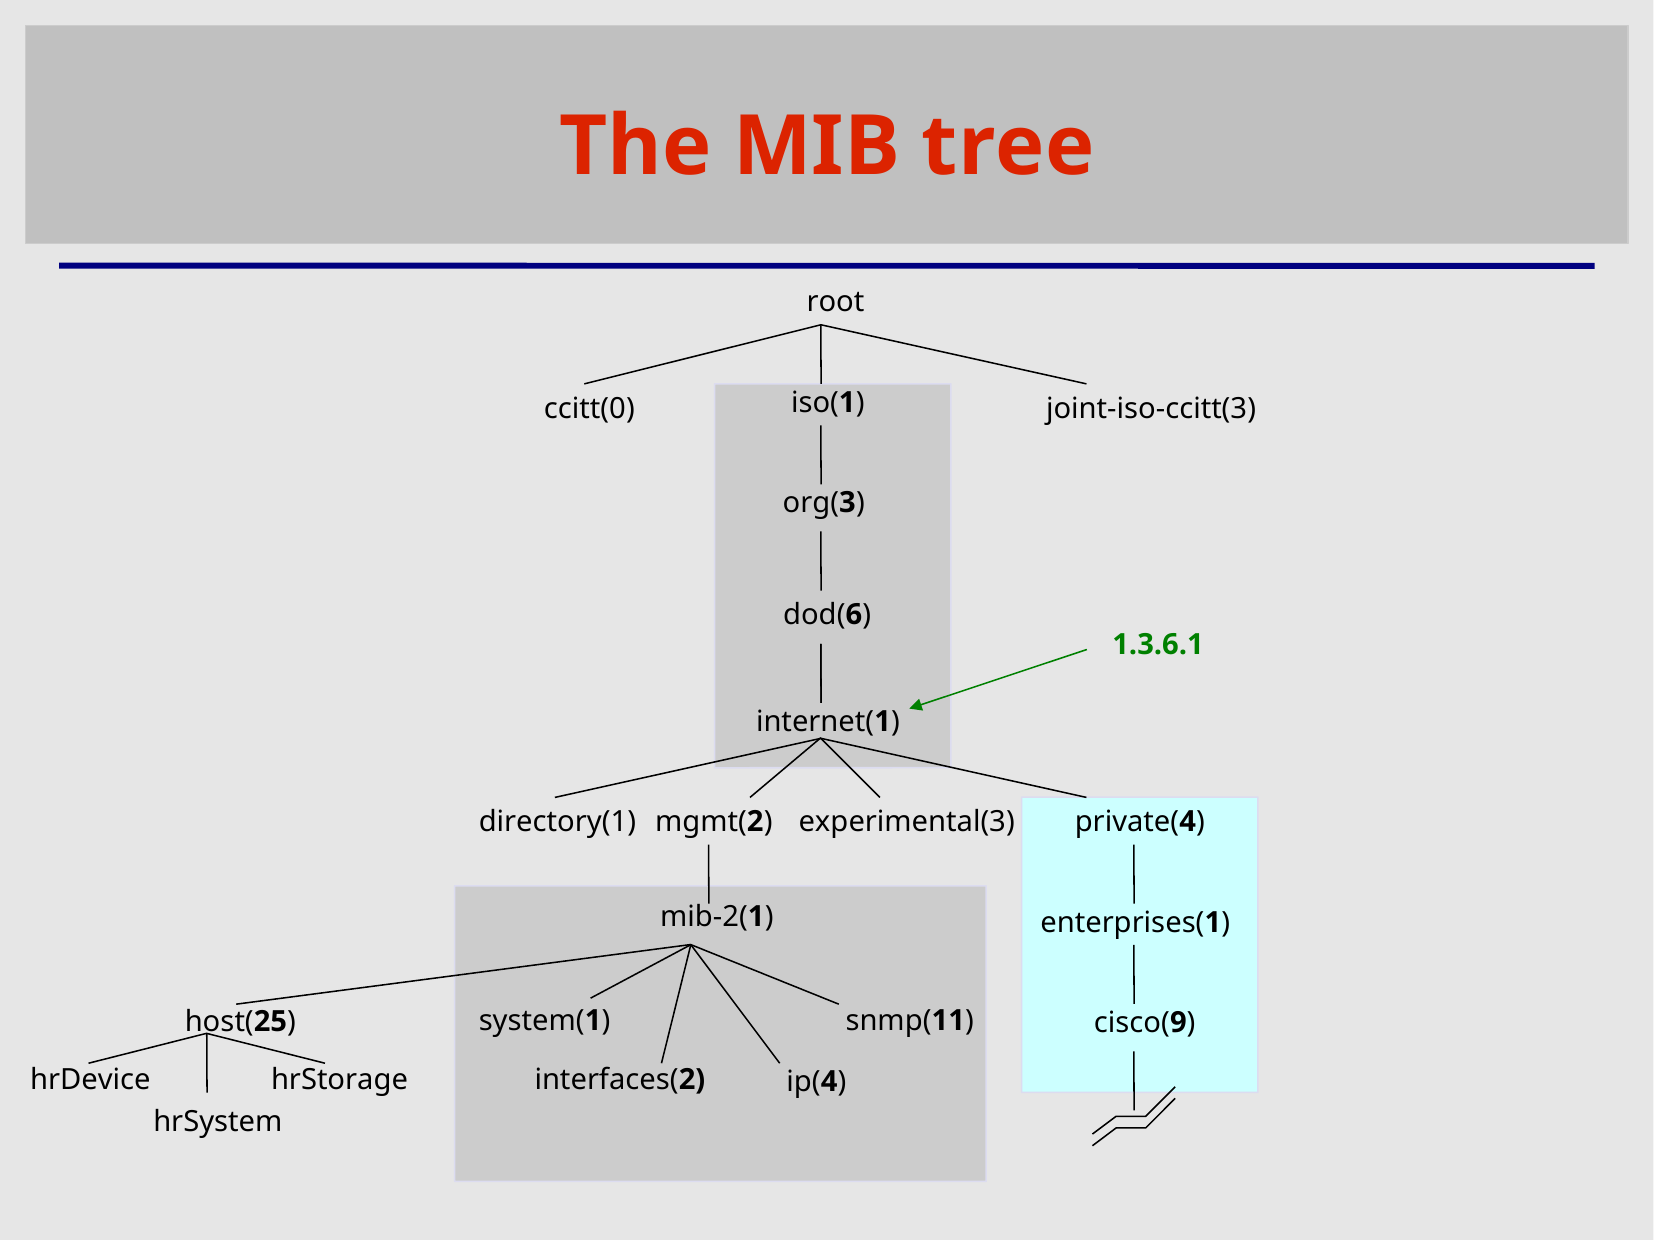

# The MIB tree
root
iso(1)
ccitt(0)
joint-iso-ccitt(3)
org(3)
dod(6)
1.3.6.1
internet(1)
directory(1)
mgmt(2)
experimental(3)
private(4)
mib-2(1)
enterprises(1)
system(1)
snmp(11)
host(25)
cisco(9)
hrDevice
hrStorage
interfaces(2)
ip(4)
hrSystem